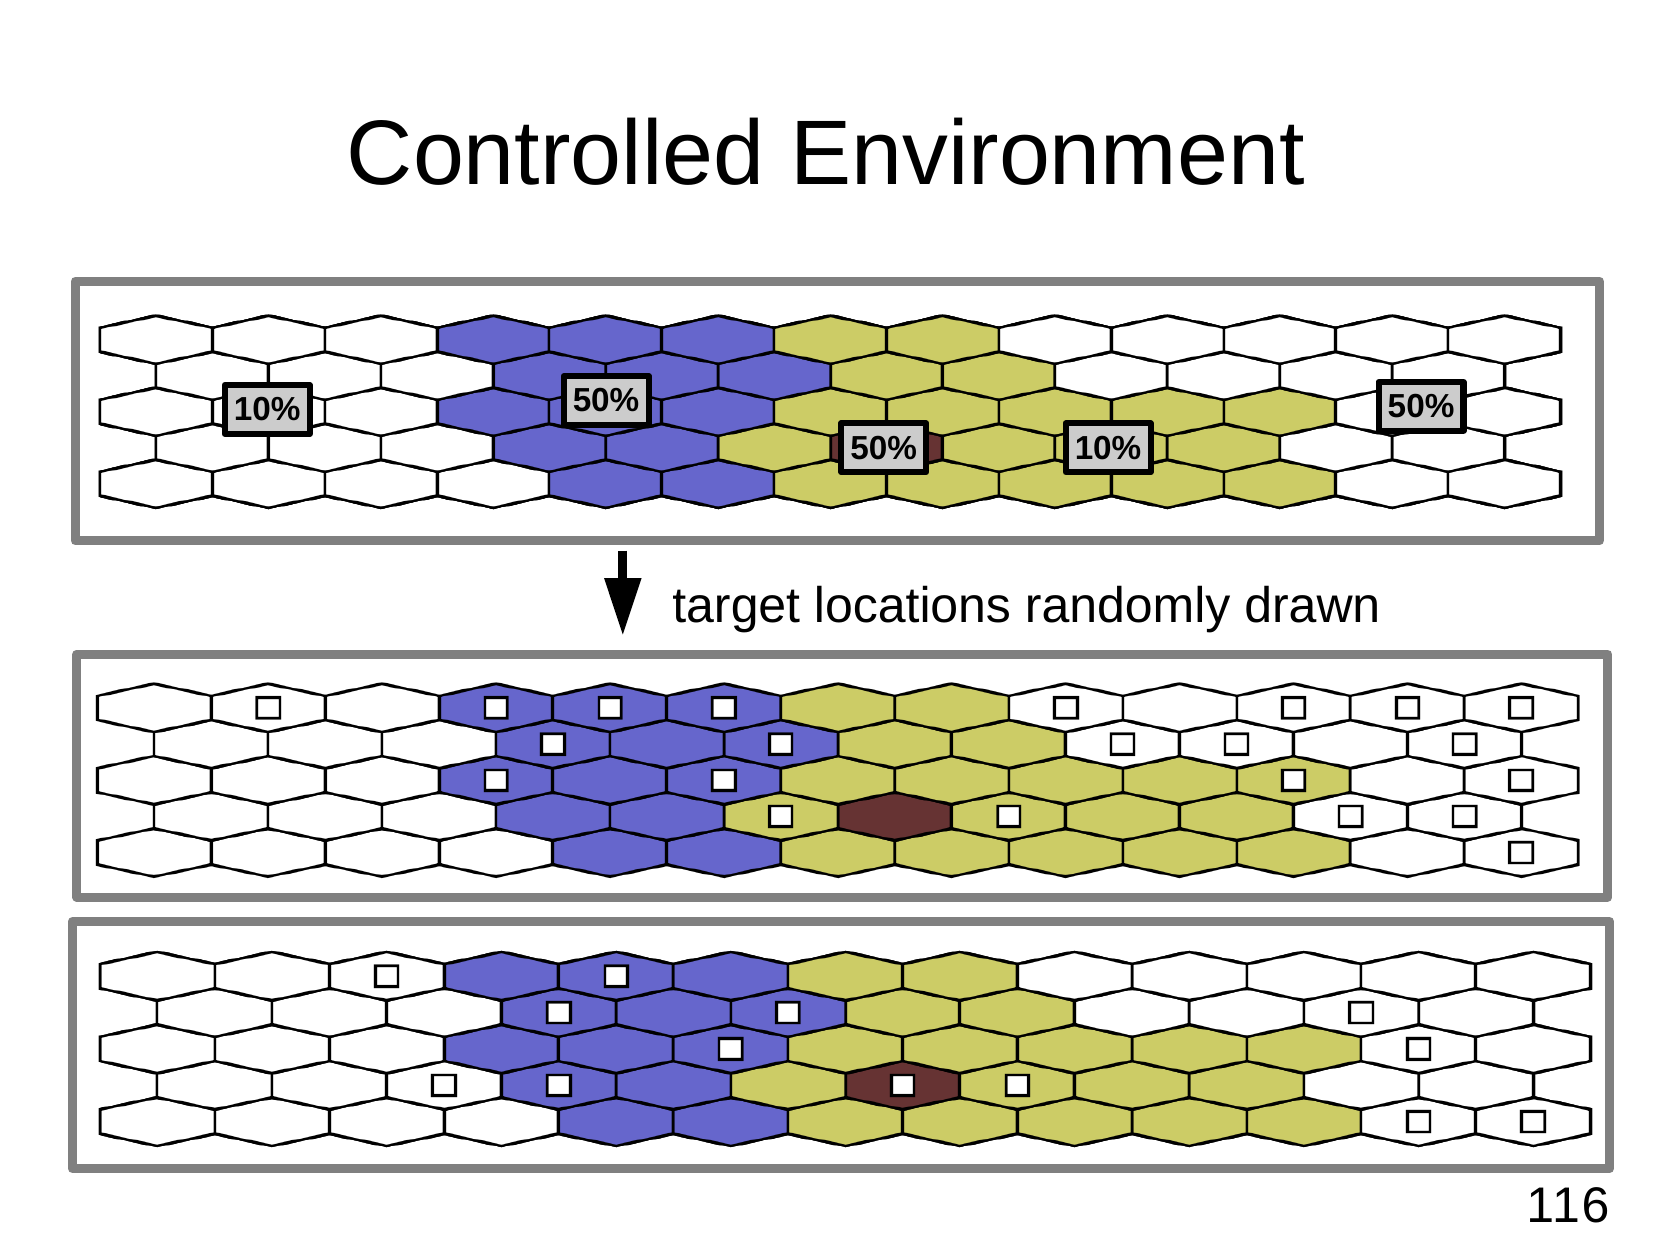

# Controlled Environment
50%
50%
10%
50%
10%
target locations randomly drawn